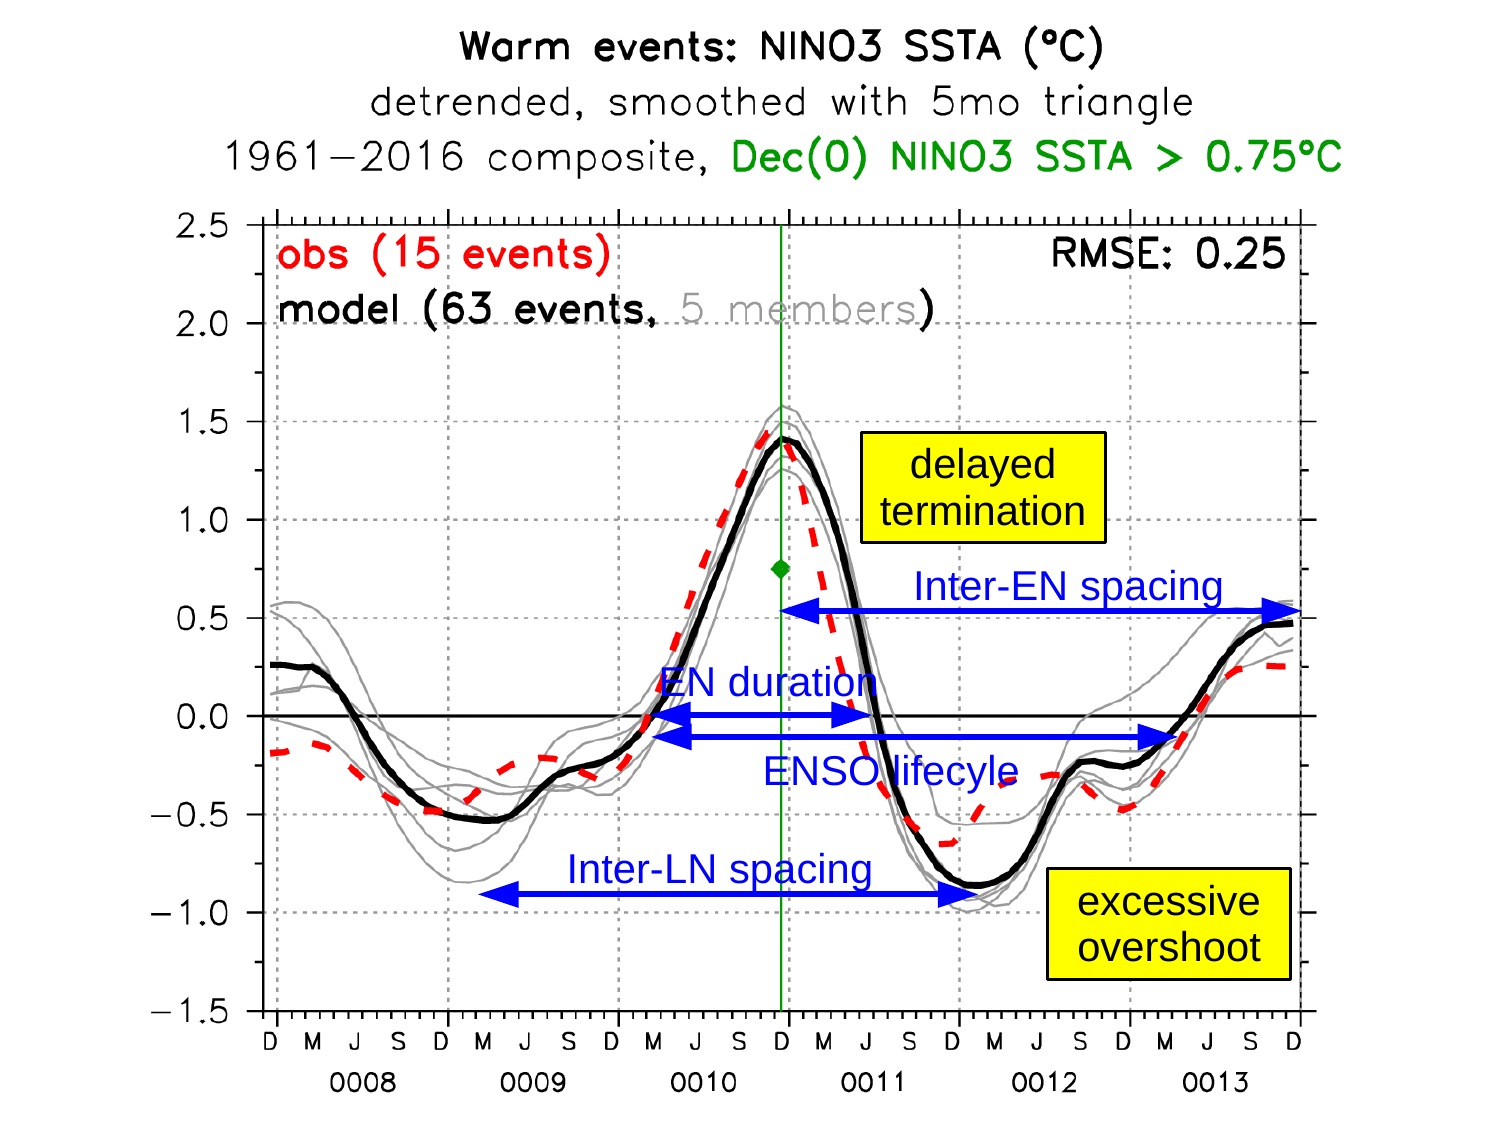

delayed termination
Inter-EN spacing
EN duration
ENSO lifecyle
Inter-LN spacing
excessive overshoot